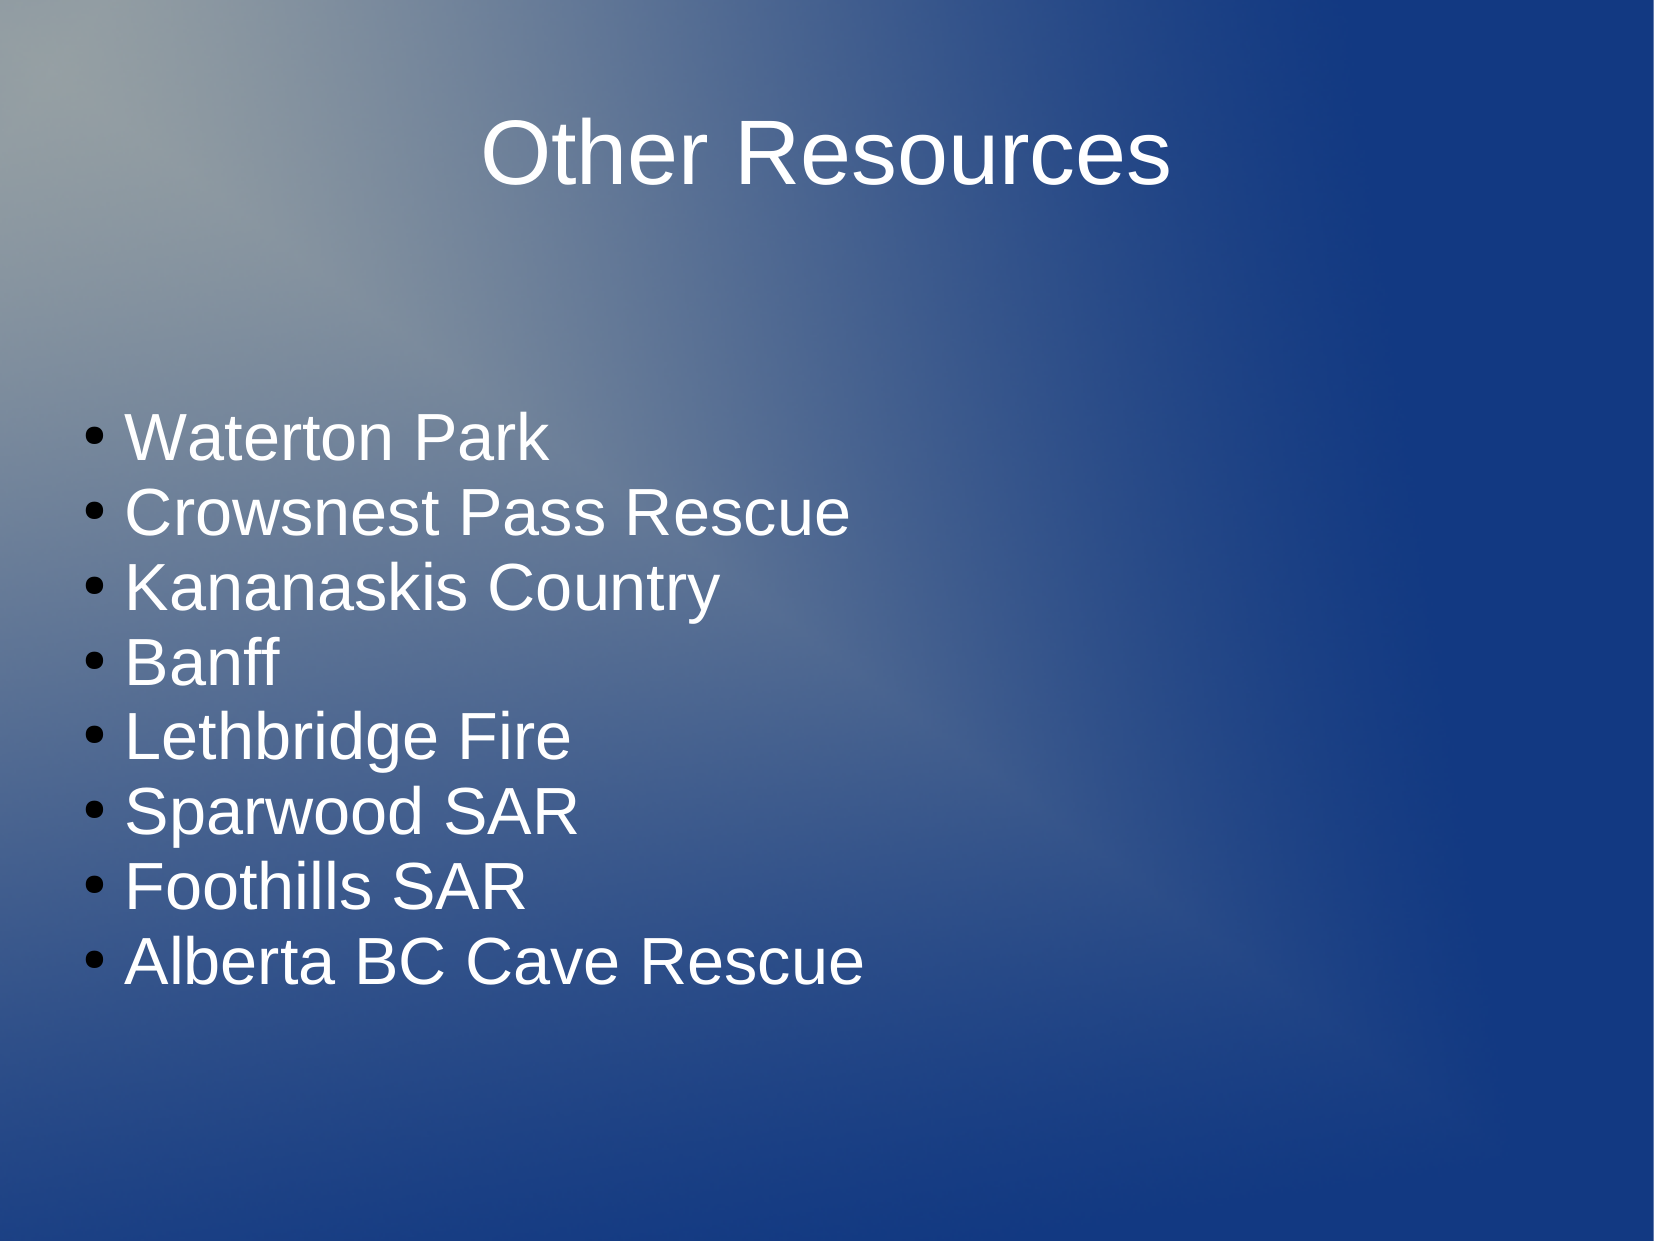

# Other Resources
 Waterton Park
 Crowsnest Pass Rescue
 Kananaskis Country
 Banff
 Lethbridge Fire
 Sparwood SAR
 Foothills SAR
 Alberta BC Cave Rescue